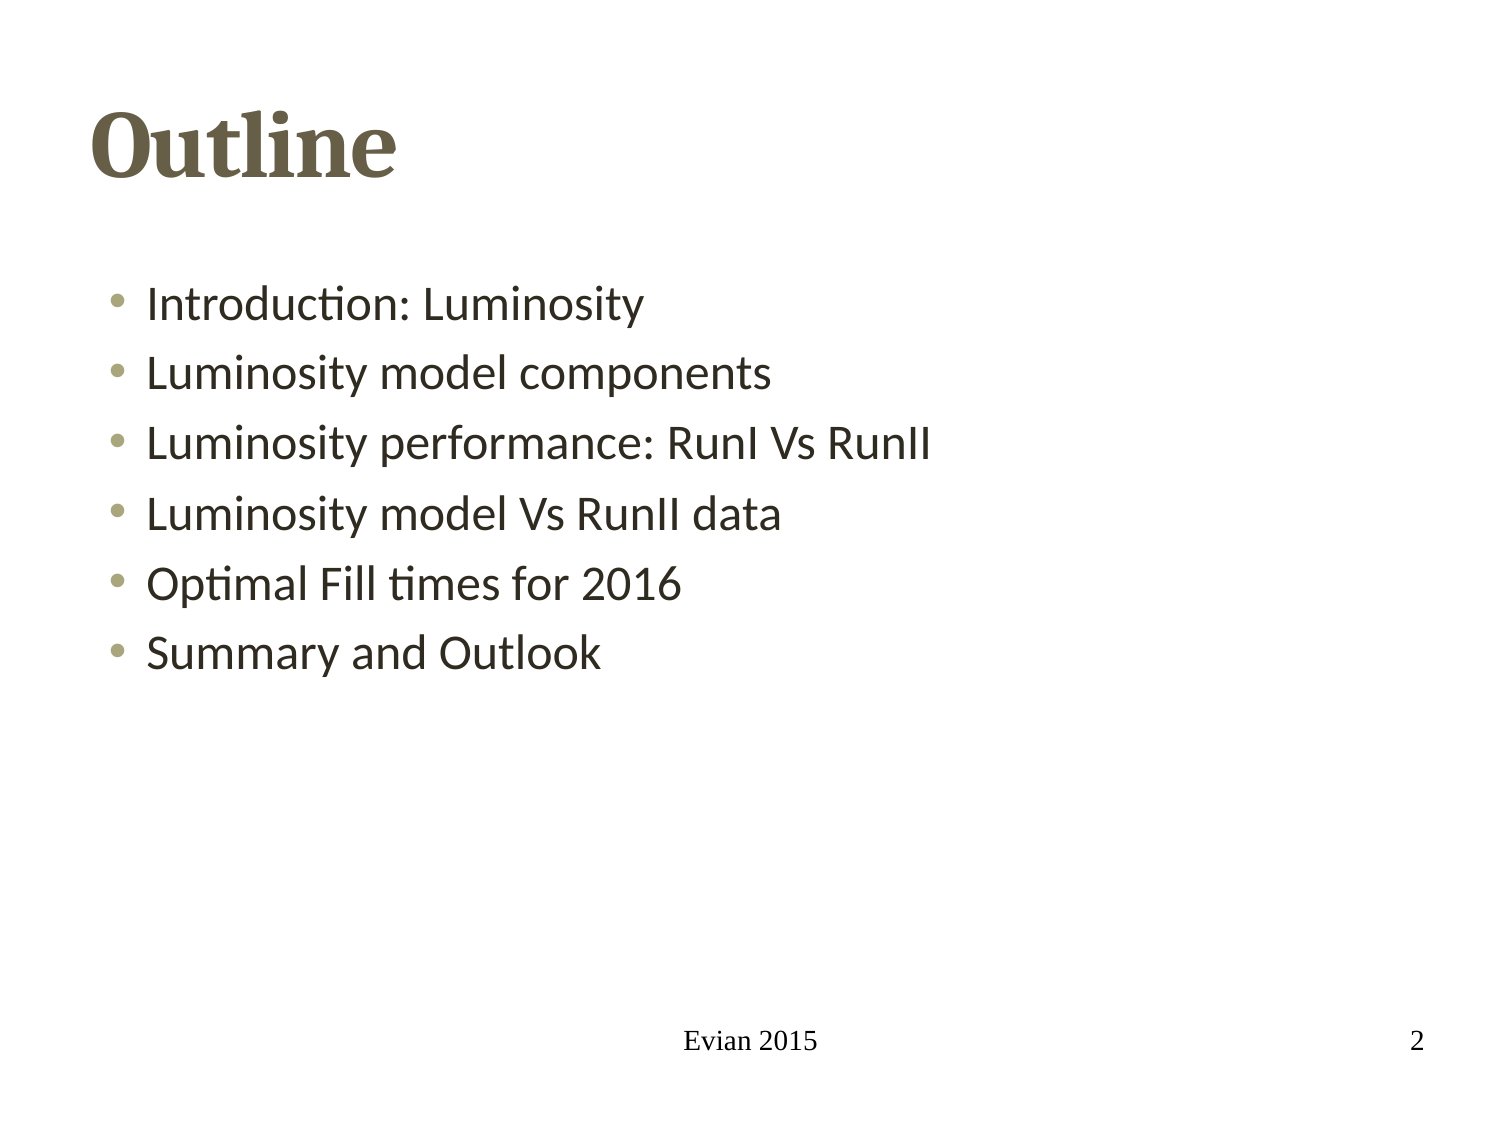

# Outline
Introduction: Luminosity
Luminosity model components
Luminosity performance: RunI Vs RunII
Luminosity model Vs RunII data
Optimal Fill times for 2016
Summary and Outlook
Evian 2015
2